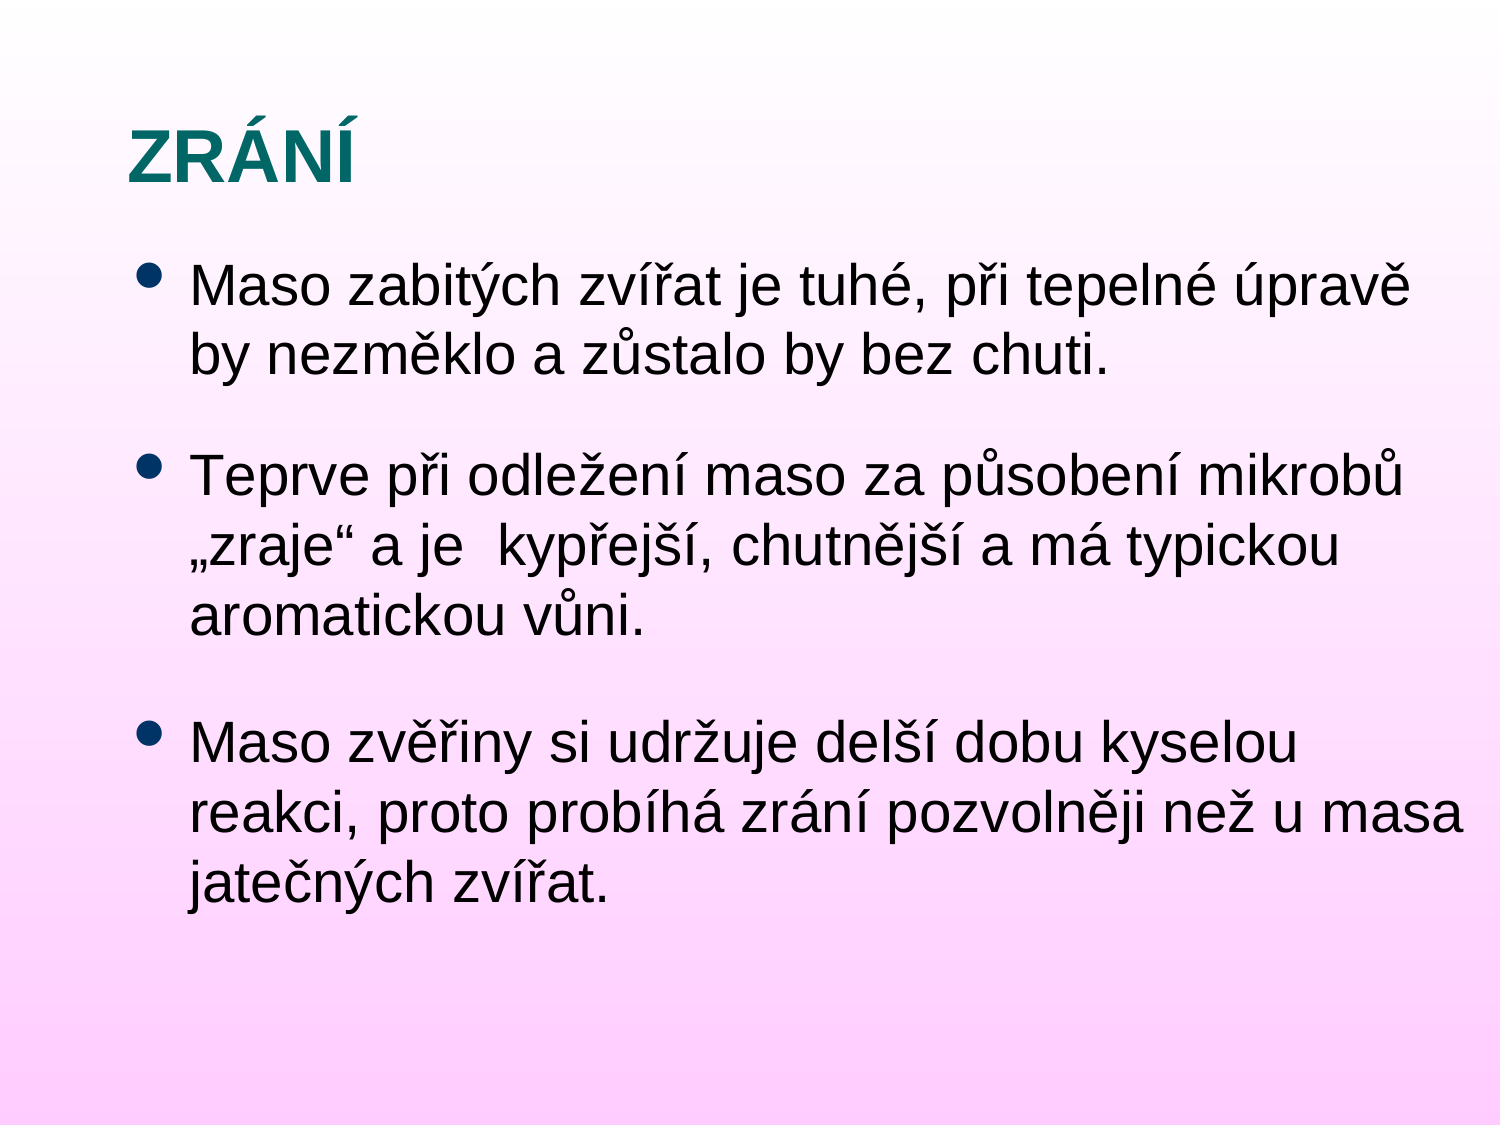

# ZRÁNÍ
Maso zabitých zvířat je tuhé, při tepelné úpravě by nezměklo a zůstalo by bez chuti.
Teprve při odležení maso za působení mikrobů „zraje“ a je kypřejší, chutnější a má typickou aromatickou vůni.
Maso zvěřiny si udržuje delší dobu kyselou reakci, proto probíhá zrání pozvolněji než u masa jatečných zvířat.